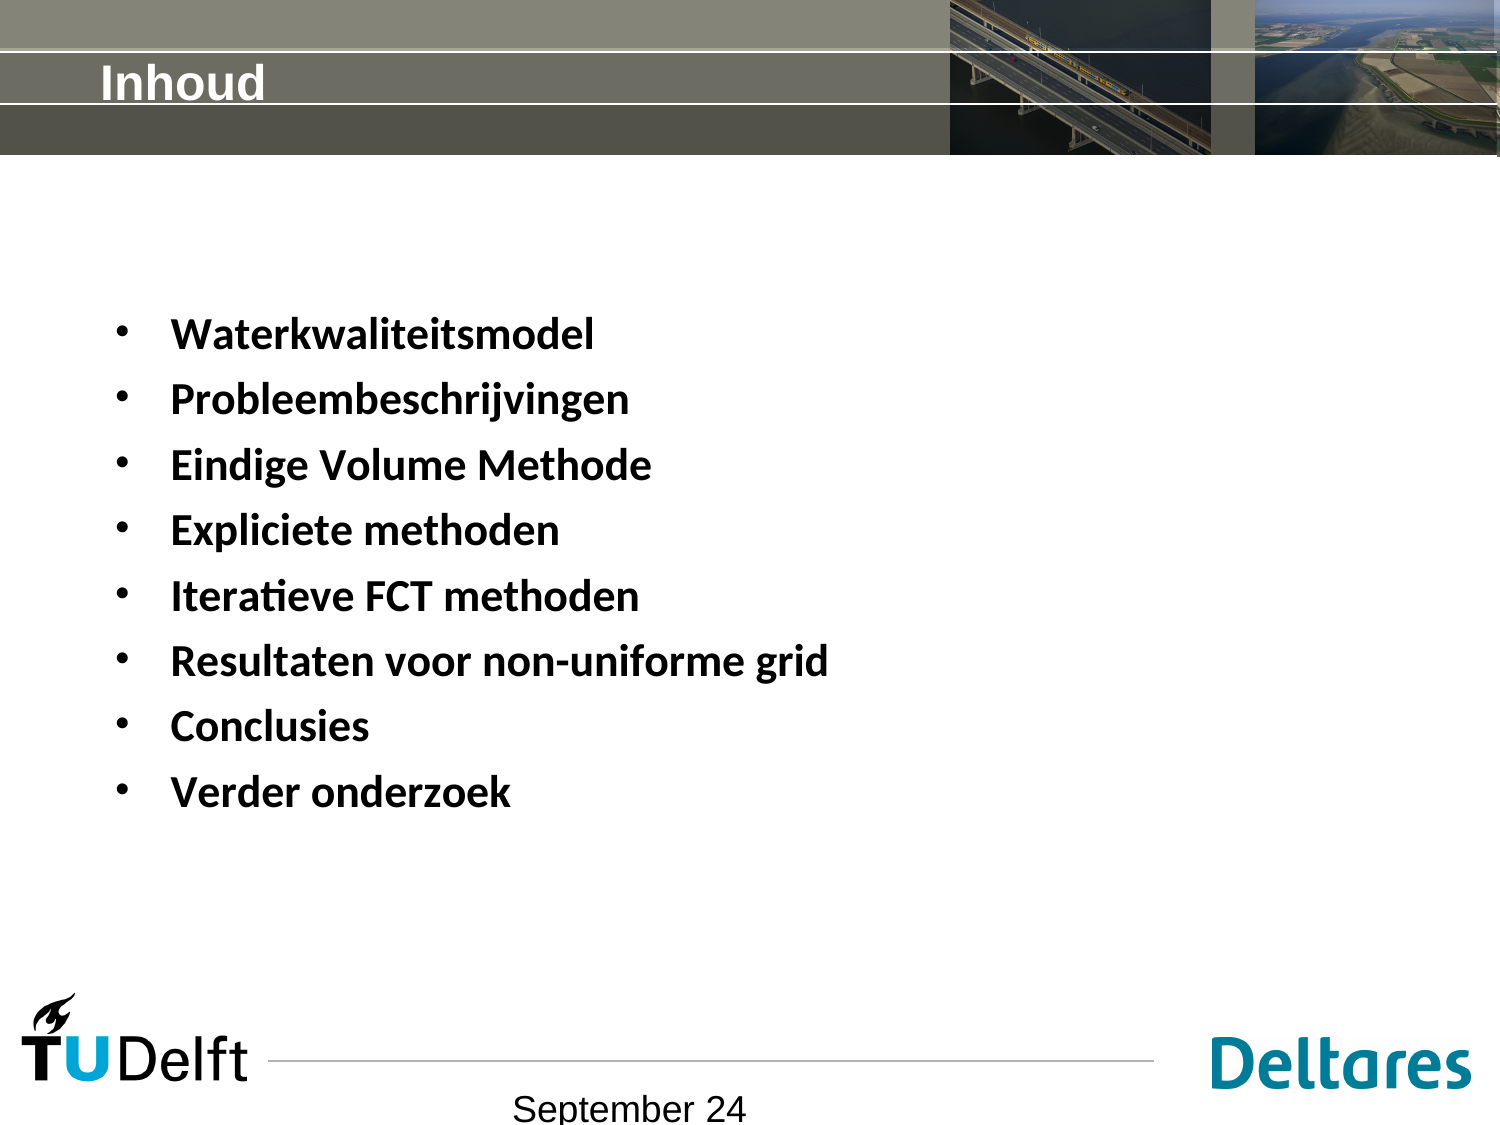

# Inhoud
Waterkwaliteitsmodel
Probleembeschrijvingen
Eindige Volume Methode
Expliciete methoden
Iteratieve FCT methoden
Resultaten voor non-uniforme grid
Conclusies
Verder onderzoek